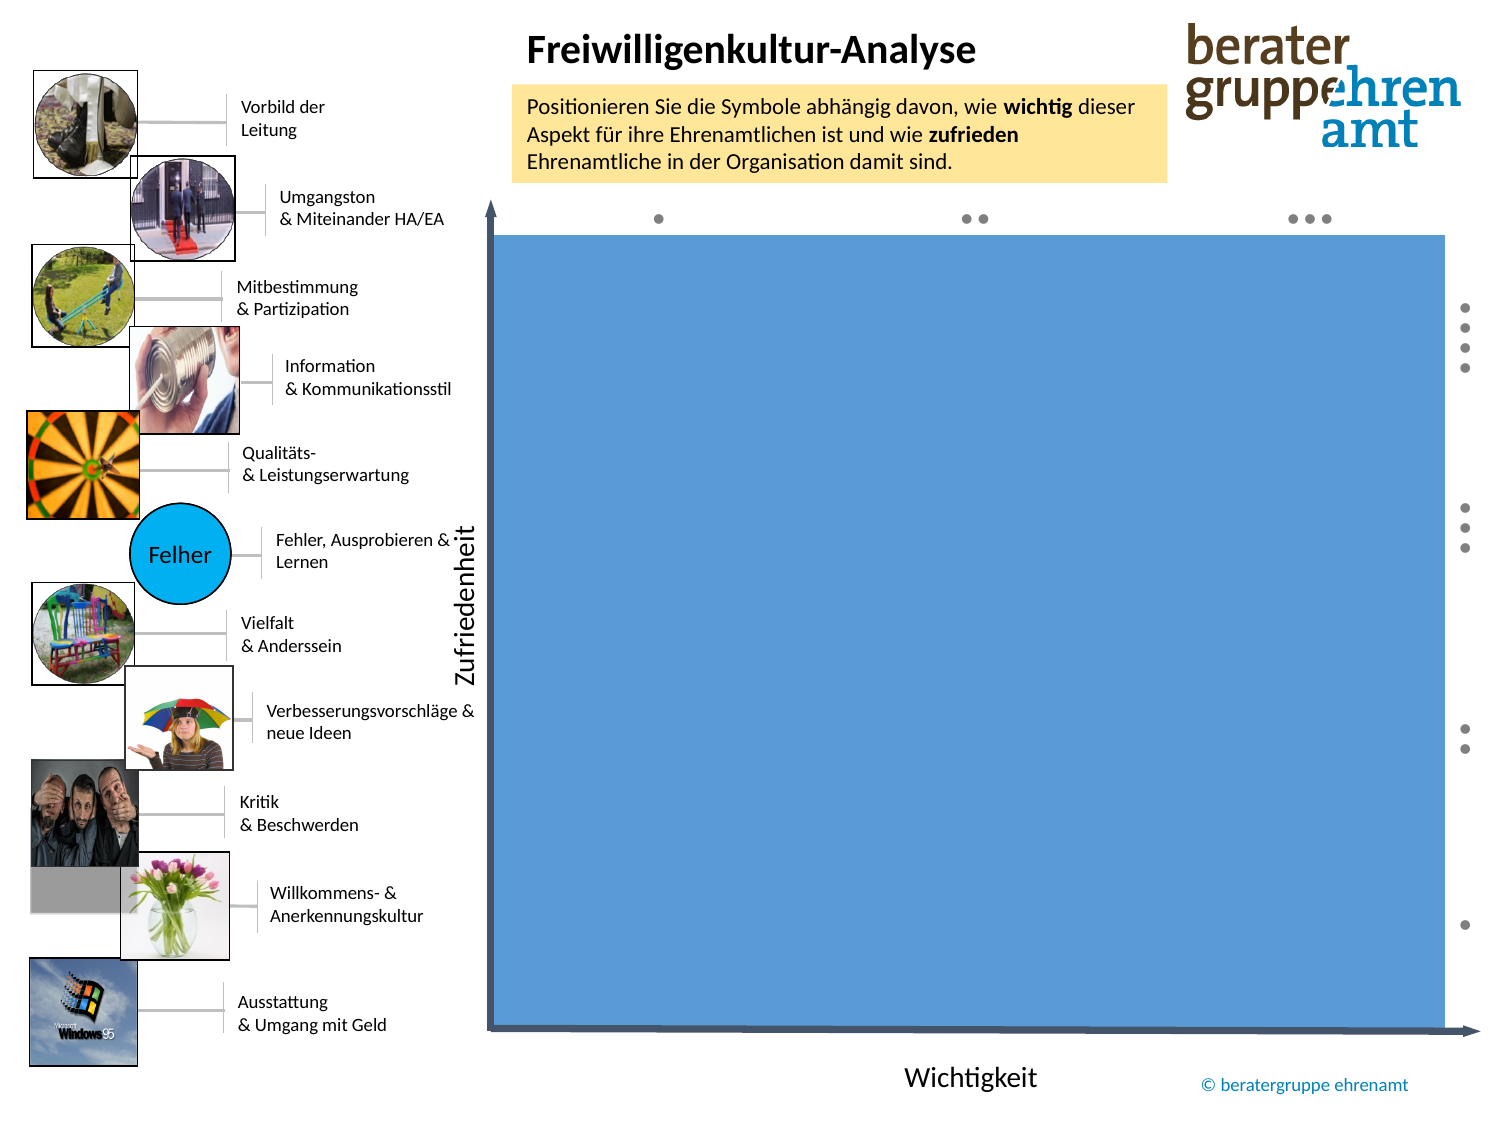

Freiwilligenkultur-Analyse
Positionieren Sie die Symbole abhängig davon, wie wichtig dieser Aspekt für ihre Ehrenamtlichen ist und wie zufrieden Ehrenamtliche in der Organisation damit sind.
Felher
© beratergruppe ehrenamt